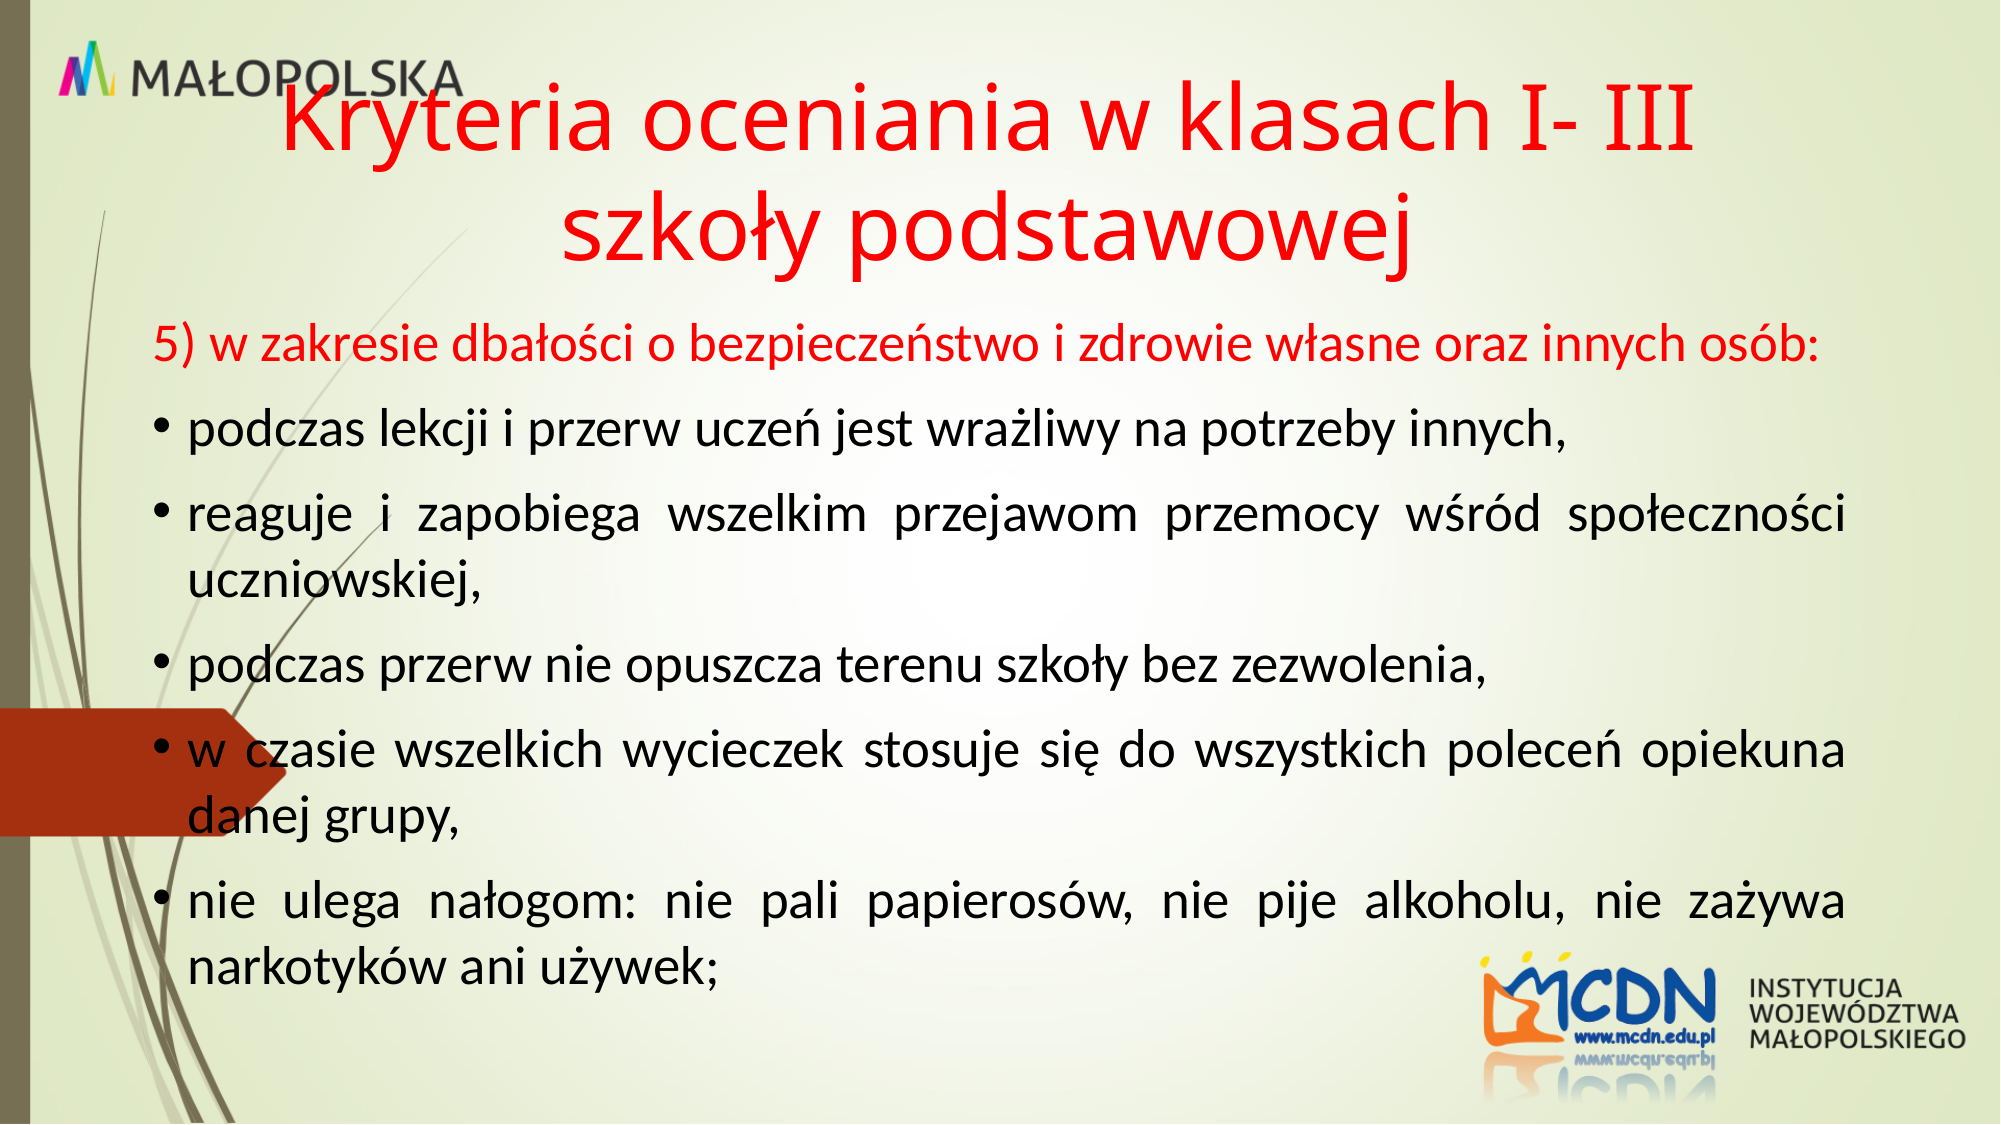

# Kryteria oceniania w klasach I- III szkoły podstawowej
5) w zakresie dbałości o bezpieczeństwo i zdrowie własne oraz innych osób:
podczas lekcji i przerw uczeń jest wrażliwy na potrzeby innych,
reaguje i zapobiega wszelkim przejawom przemocy wśród społeczności uczniowskiej,
podczas przerw nie opuszcza terenu szkoły bez zezwolenia,
w czasie wszelkich wycieczek stosuje się do wszystkich poleceń opiekuna danej grupy,
nie ulega nałogom: nie pali papierosów, nie pije alkoholu, nie zażywa narkotyków ani używek;